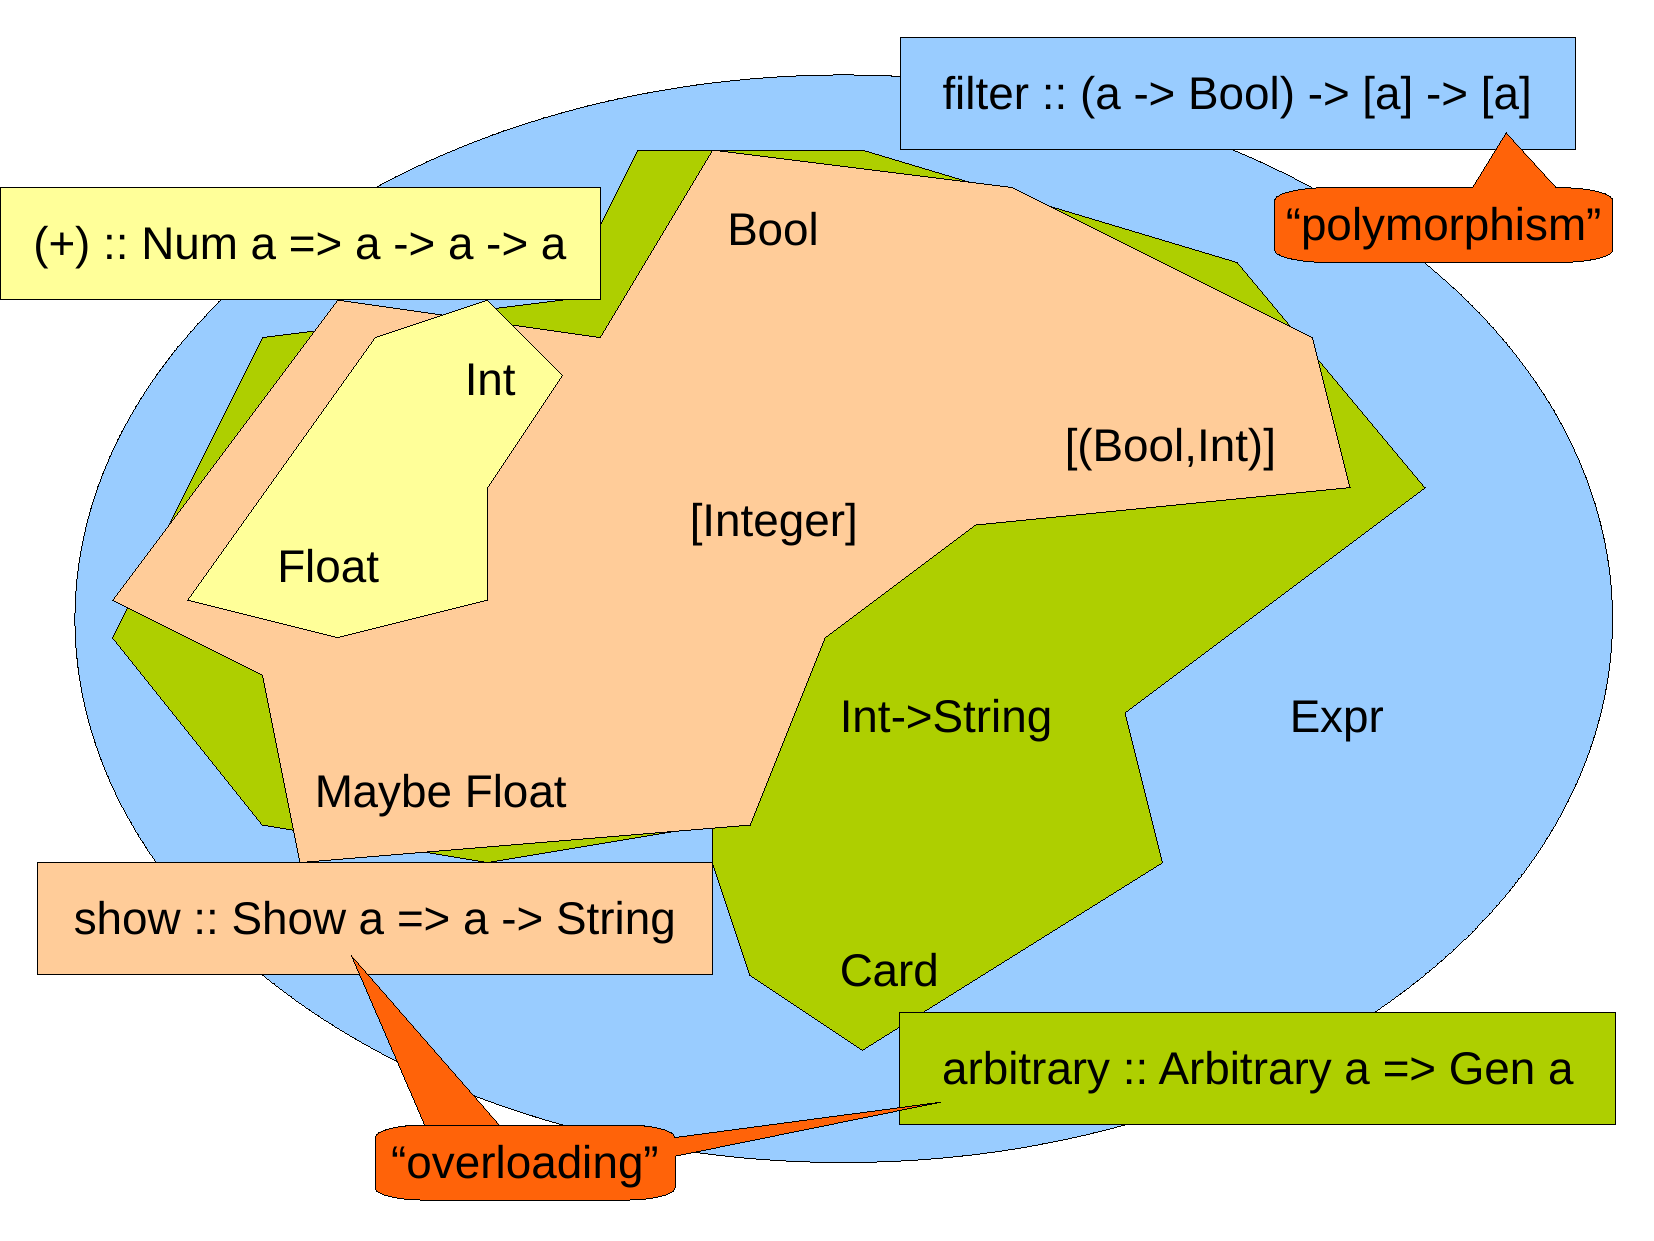

filter :: (a -> Bool) -> [a] -> [a]
(+) :: Num a => a -> a -> a
“polymorphism”
Bool
Int
[(Bool,Int)]
[Integer]
Float
Int->String
Expr
Maybe Float
show :: Show a => a -> String
Card
arbitrary :: Arbitrary a => Gen a
“overloading”
“overloading”